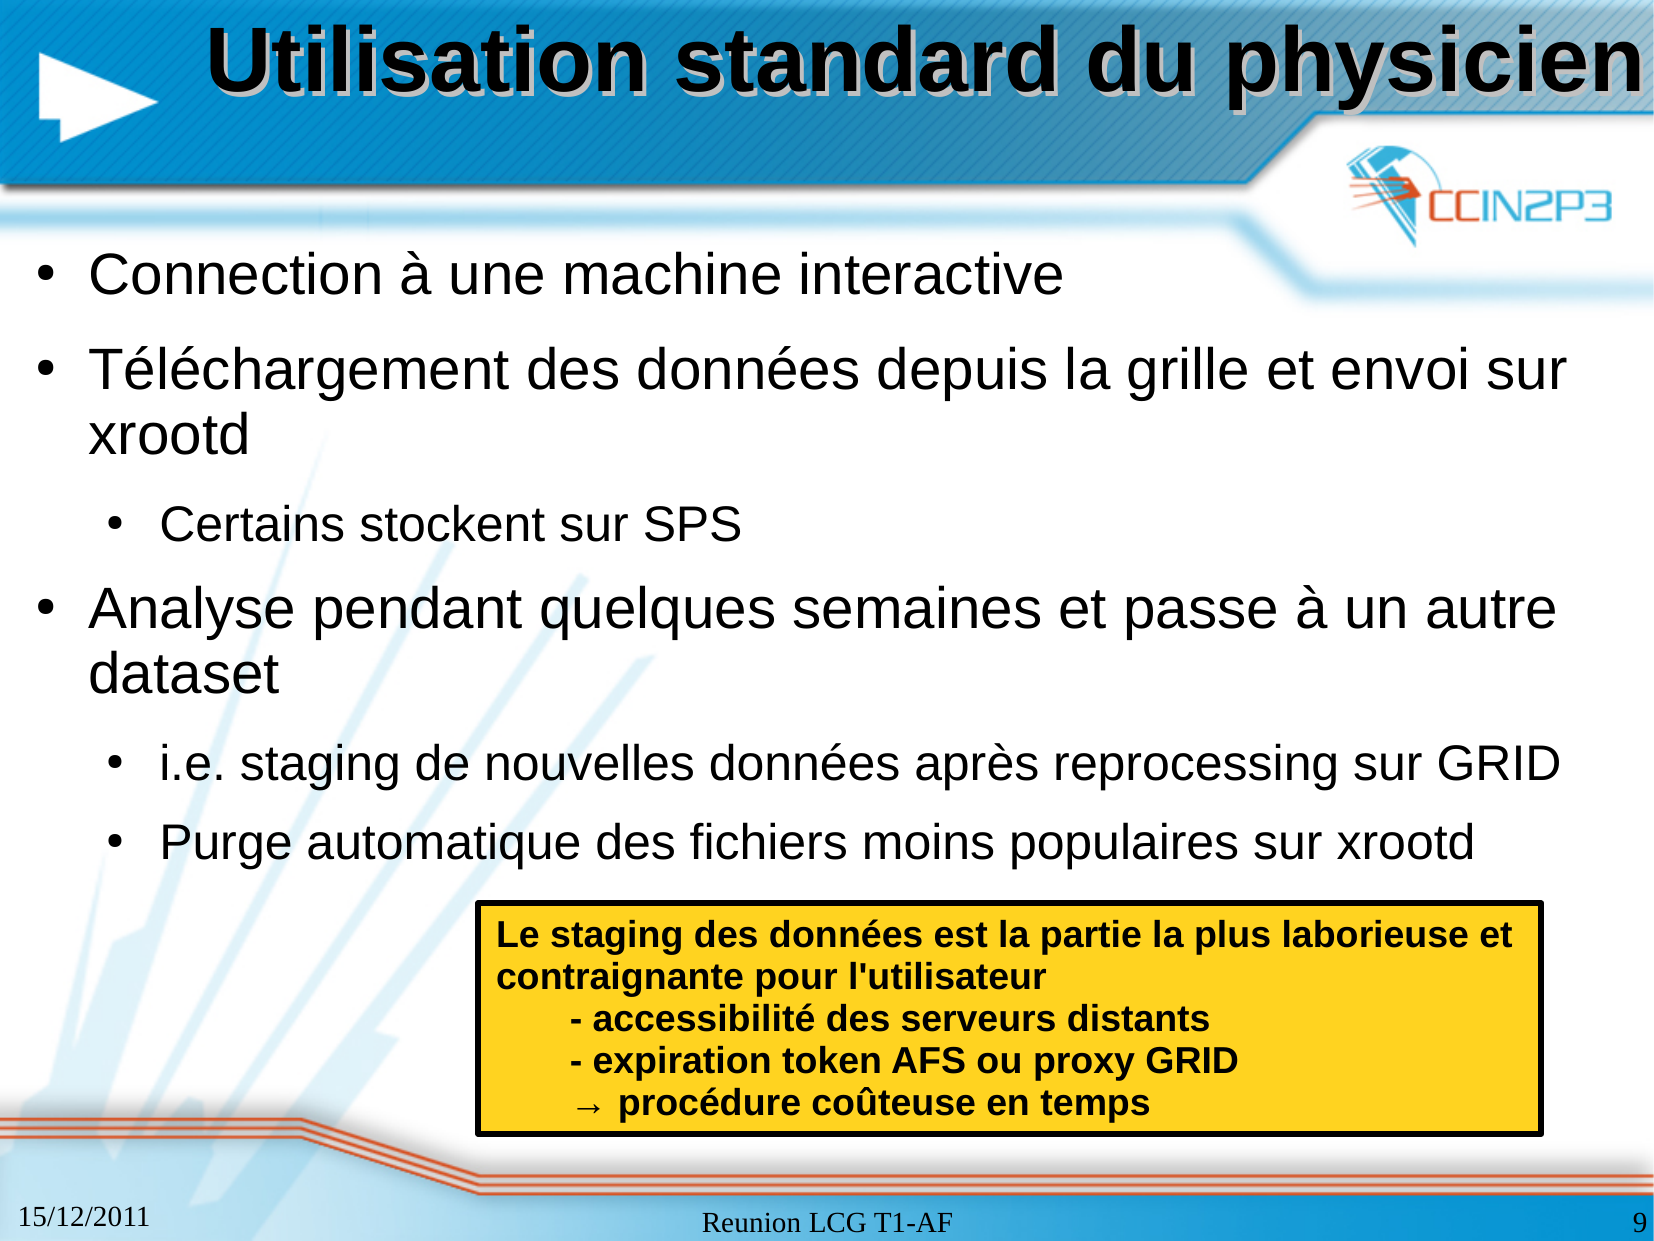

# Utilisation standard du physicien
Connection à une machine interactive
Téléchargement des données depuis la grille et envoi sur xrootd
Certains stockent sur SPS
Analyse pendant quelques semaines et passe à un autre dataset
i.e. staging de nouvelles données après reprocessing sur GRID
Purge automatique des fichiers moins populaires sur xrootd
Le staging des données est la partie la plus laborieuse et contraignante pour l'utilisateur
	- accessibilité des serveurs distants
	- expiration token AFS ou proxy GRID
	→ procédure coûteuse en temps
15/12/2011
Reunion LCG T1-AF
9